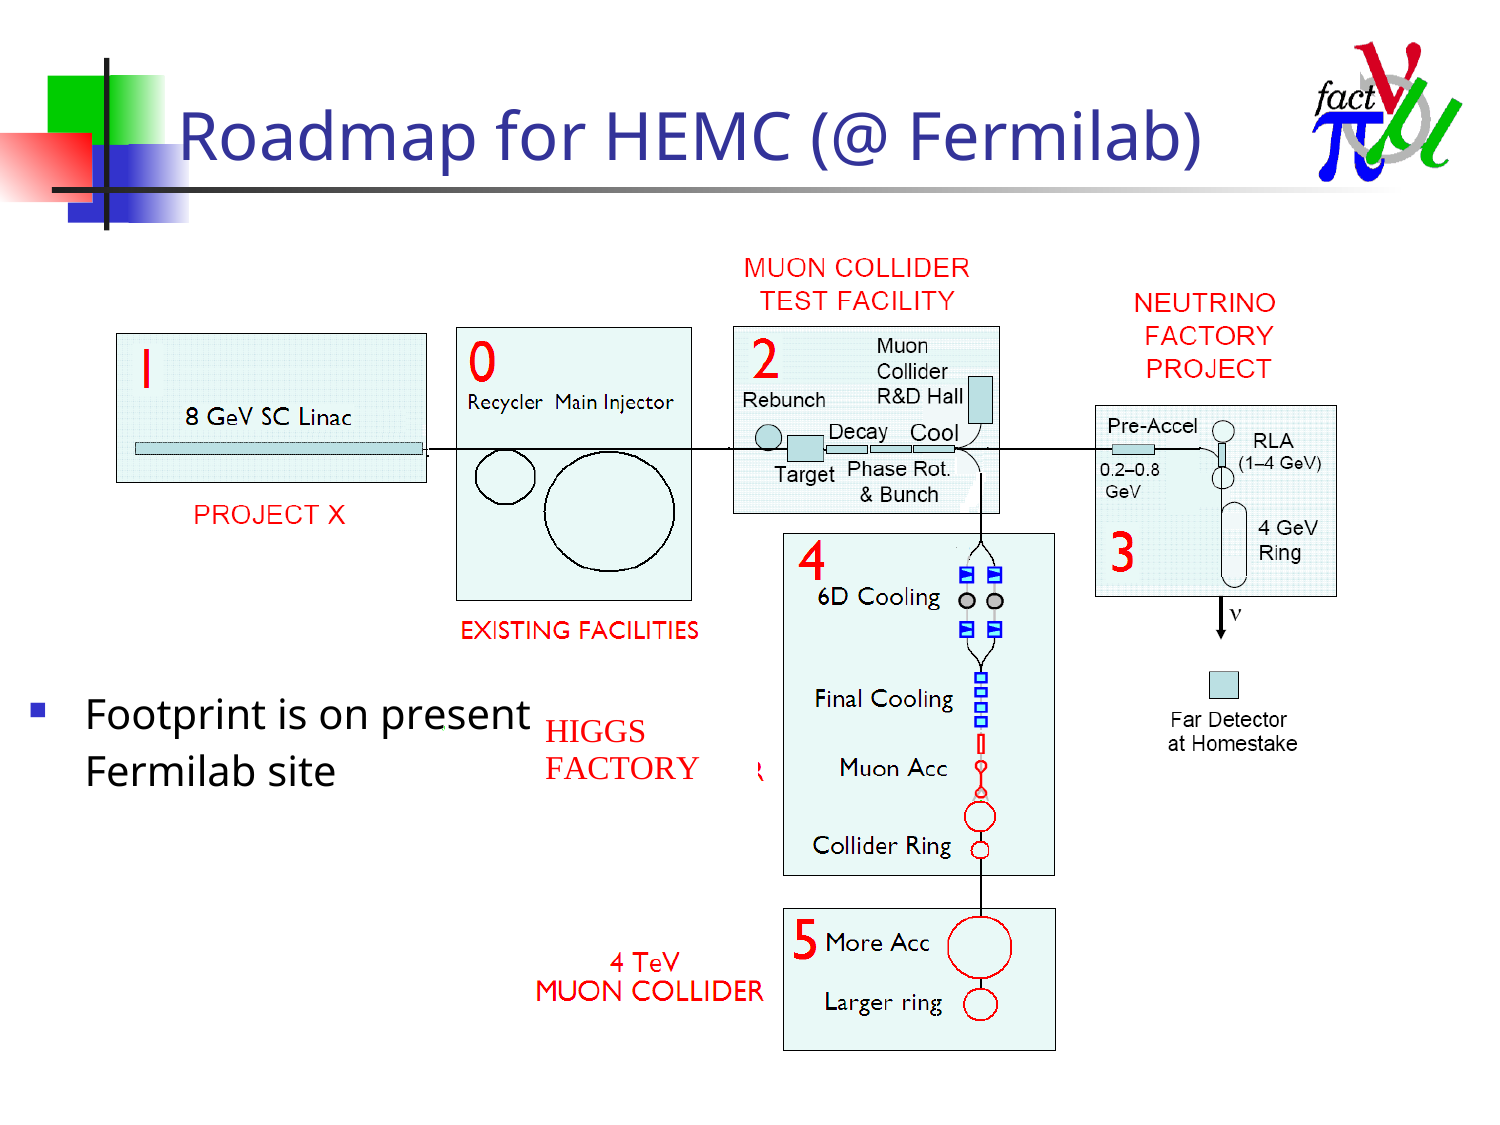

# Roadmap for HEMC (@ Fermilab)
Footprint is on present Fermilab site
HIGGS
FACTORY